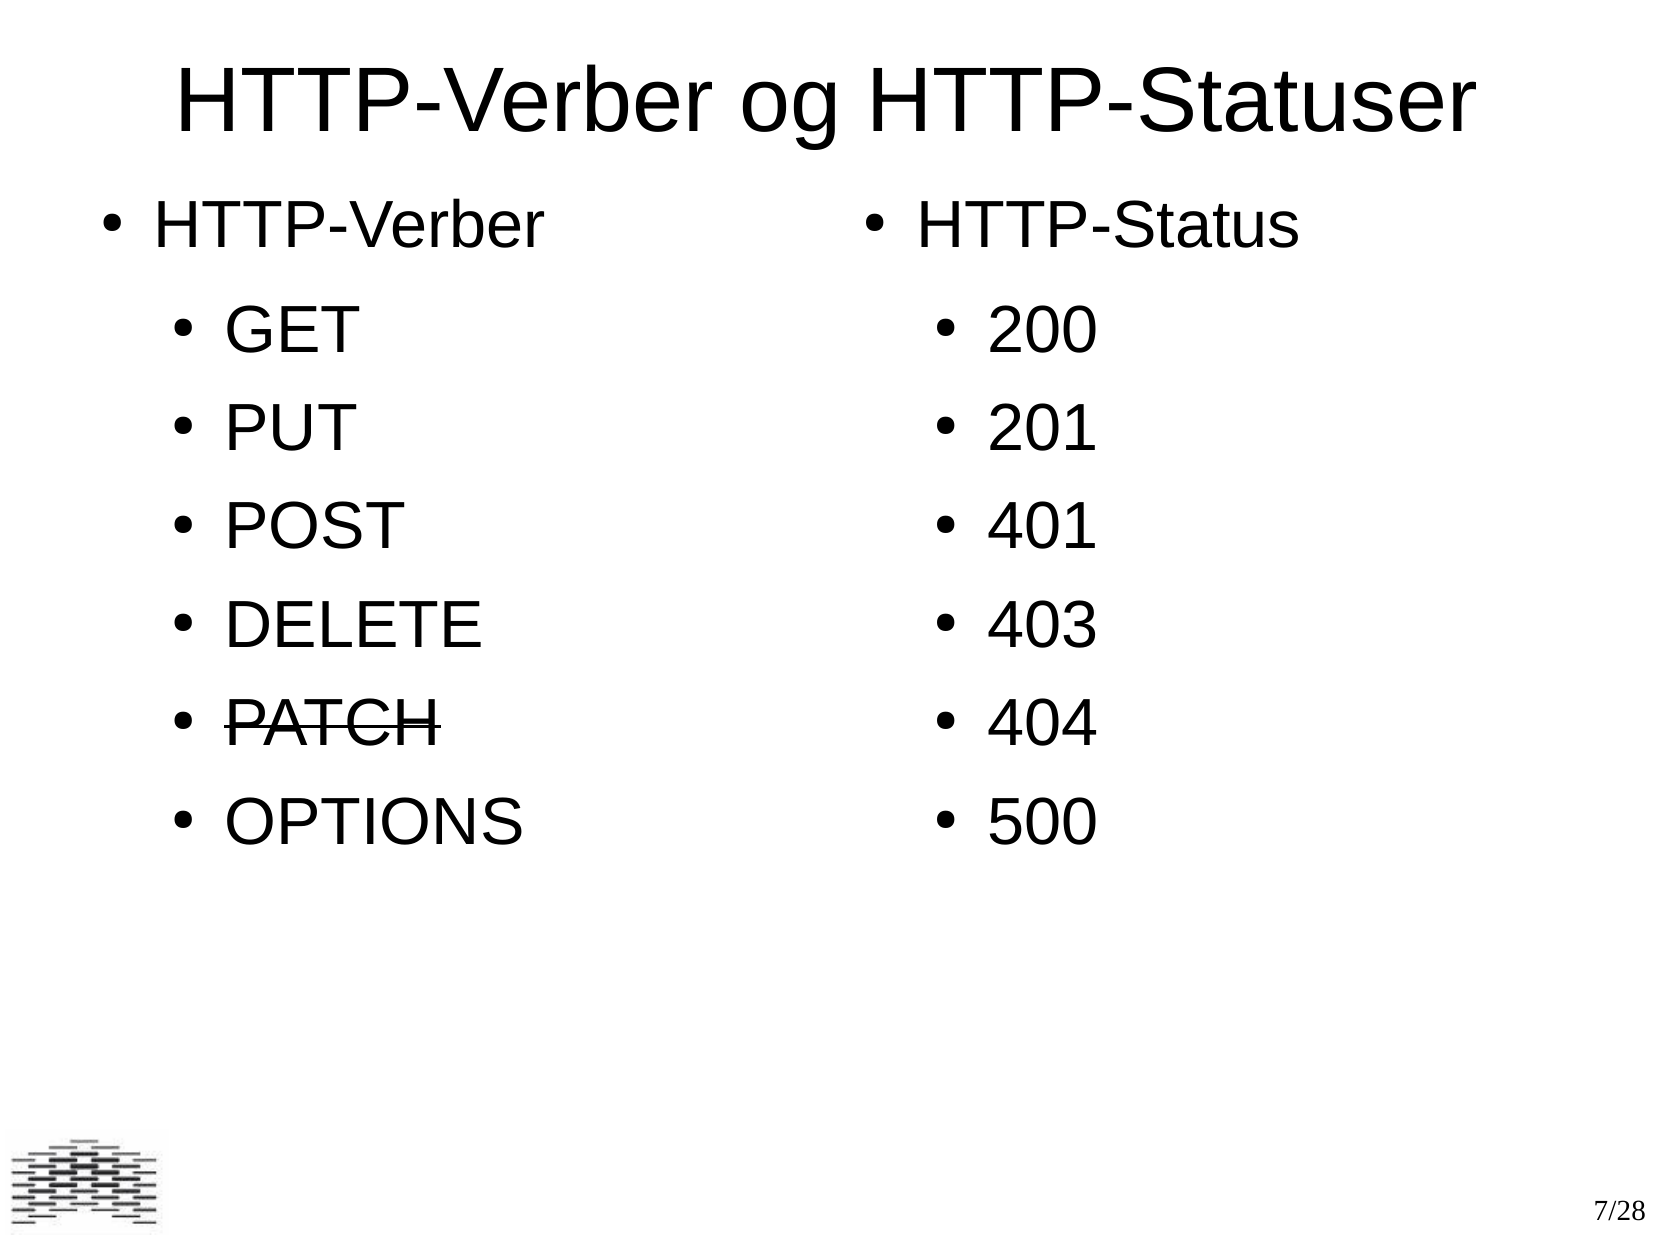

HTTP-Verber og HTTP-Statuser
# HTTP-Verber
GET
PUT
POST
DELETE
PATCH
OPTIONS
HTTP-Status
200
201
401
403
404
500